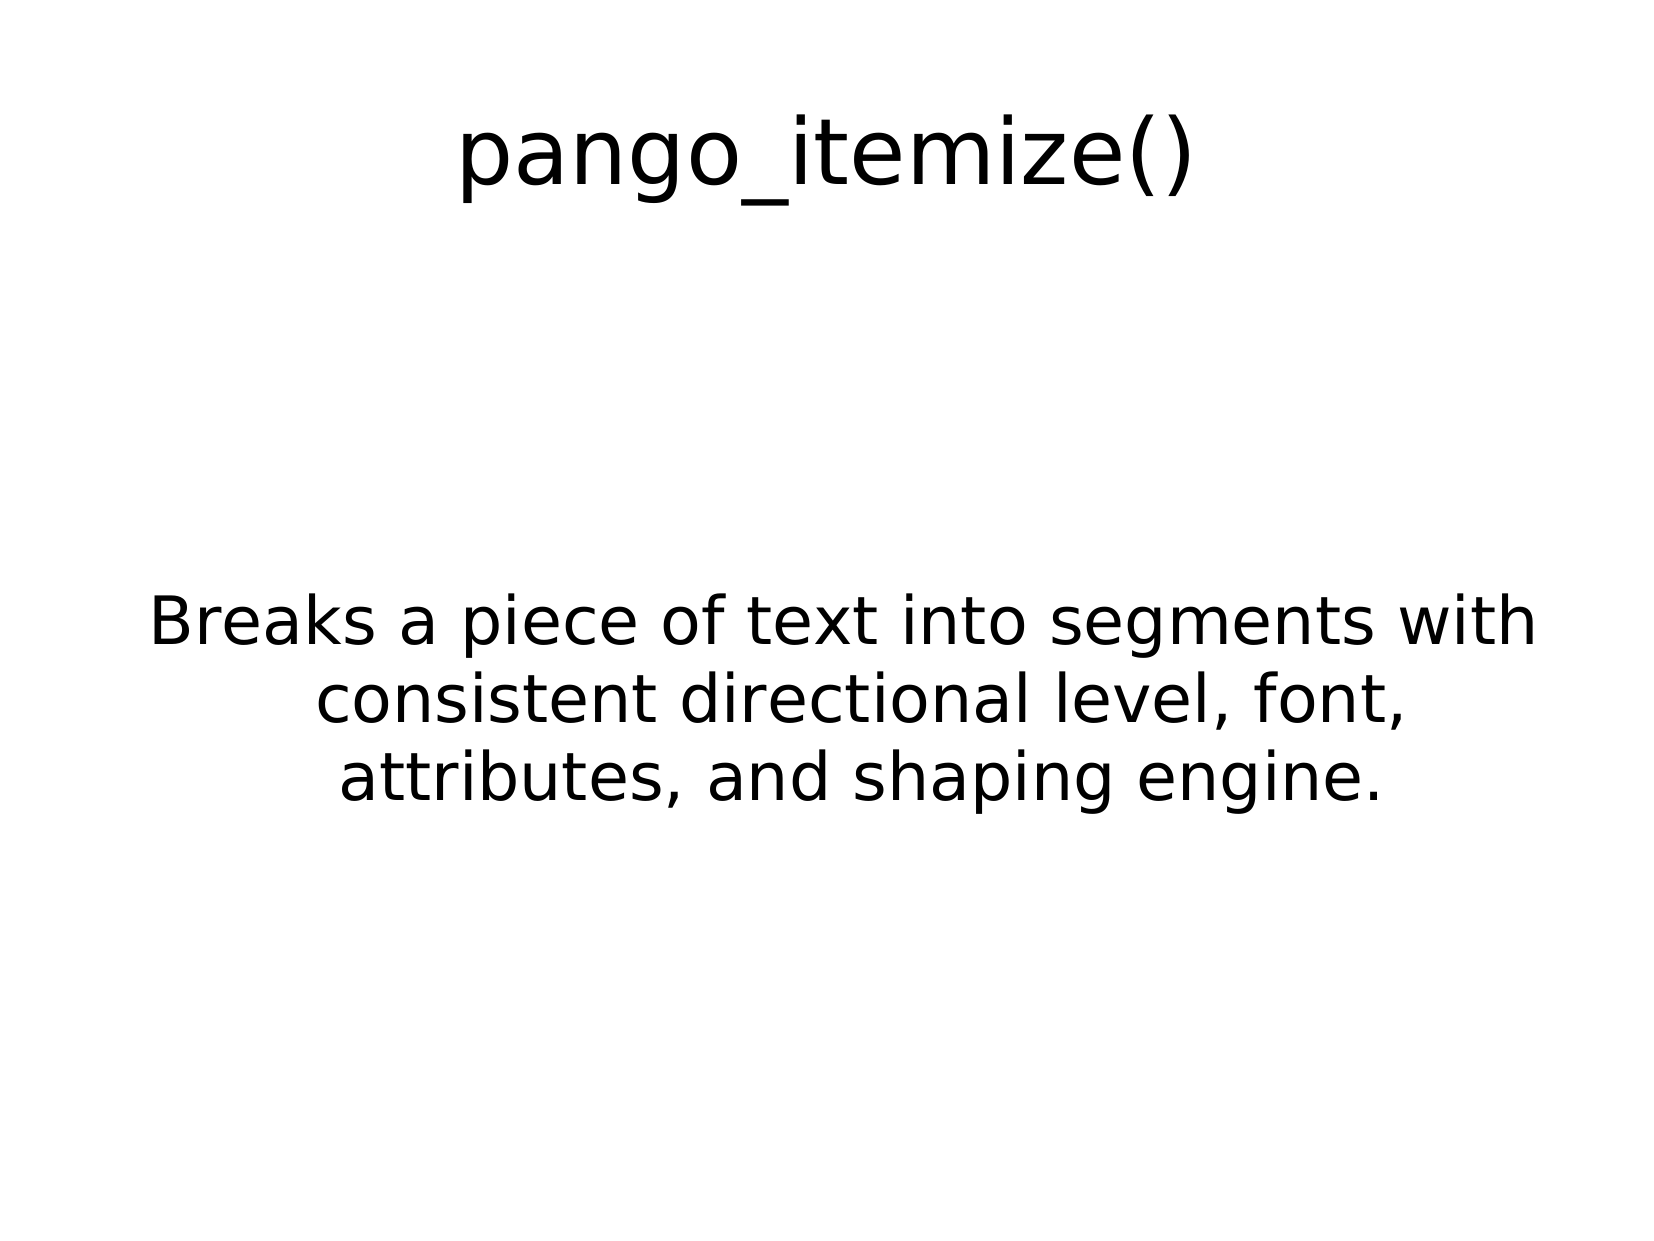

# pango_itemize()
Breaks a piece of text into segments with consistent directional level, font, attributes, and shaping engine.